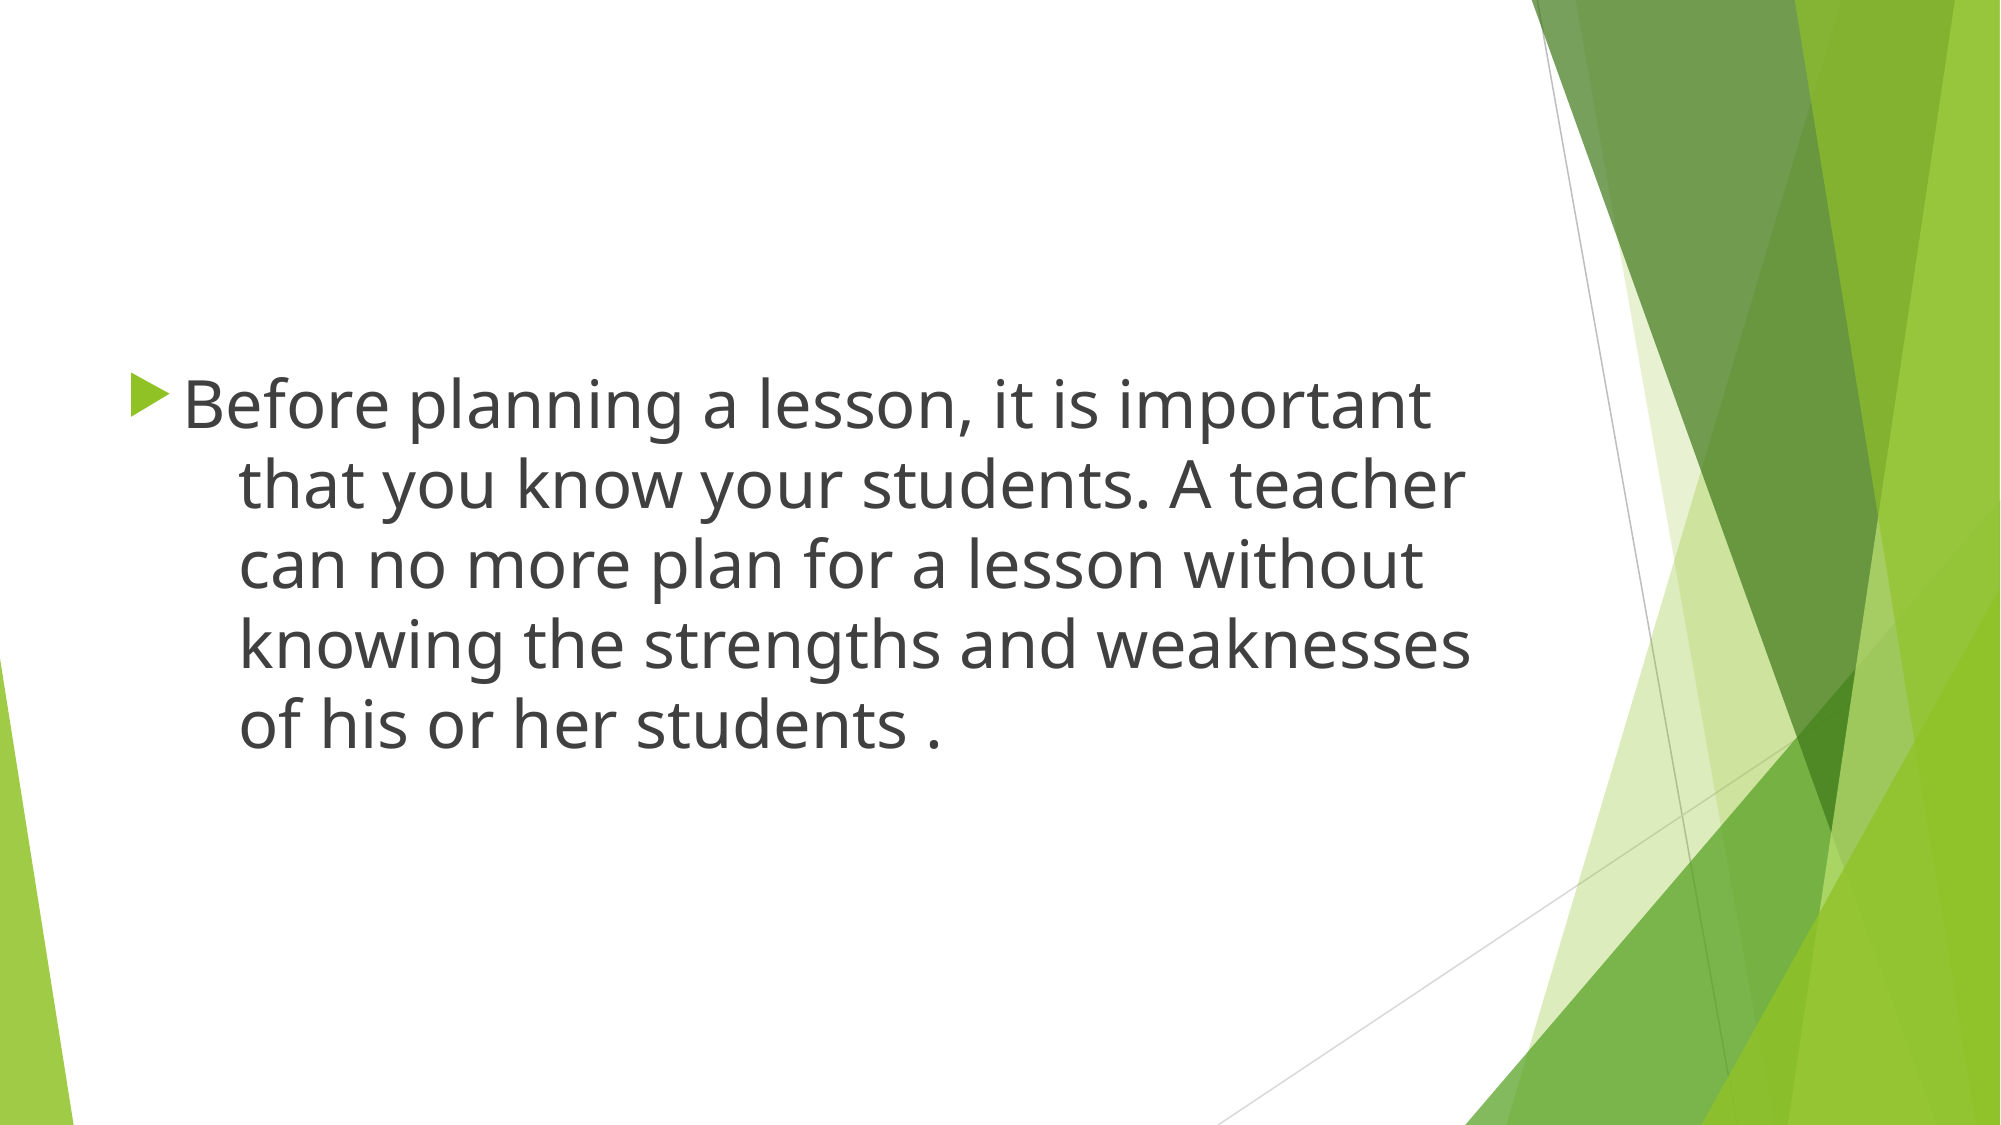

#
Before planning a lesson, it is important that you know your students. A teacher can no more plan for a lesson without knowing the strengths and weaknesses of his or her students .